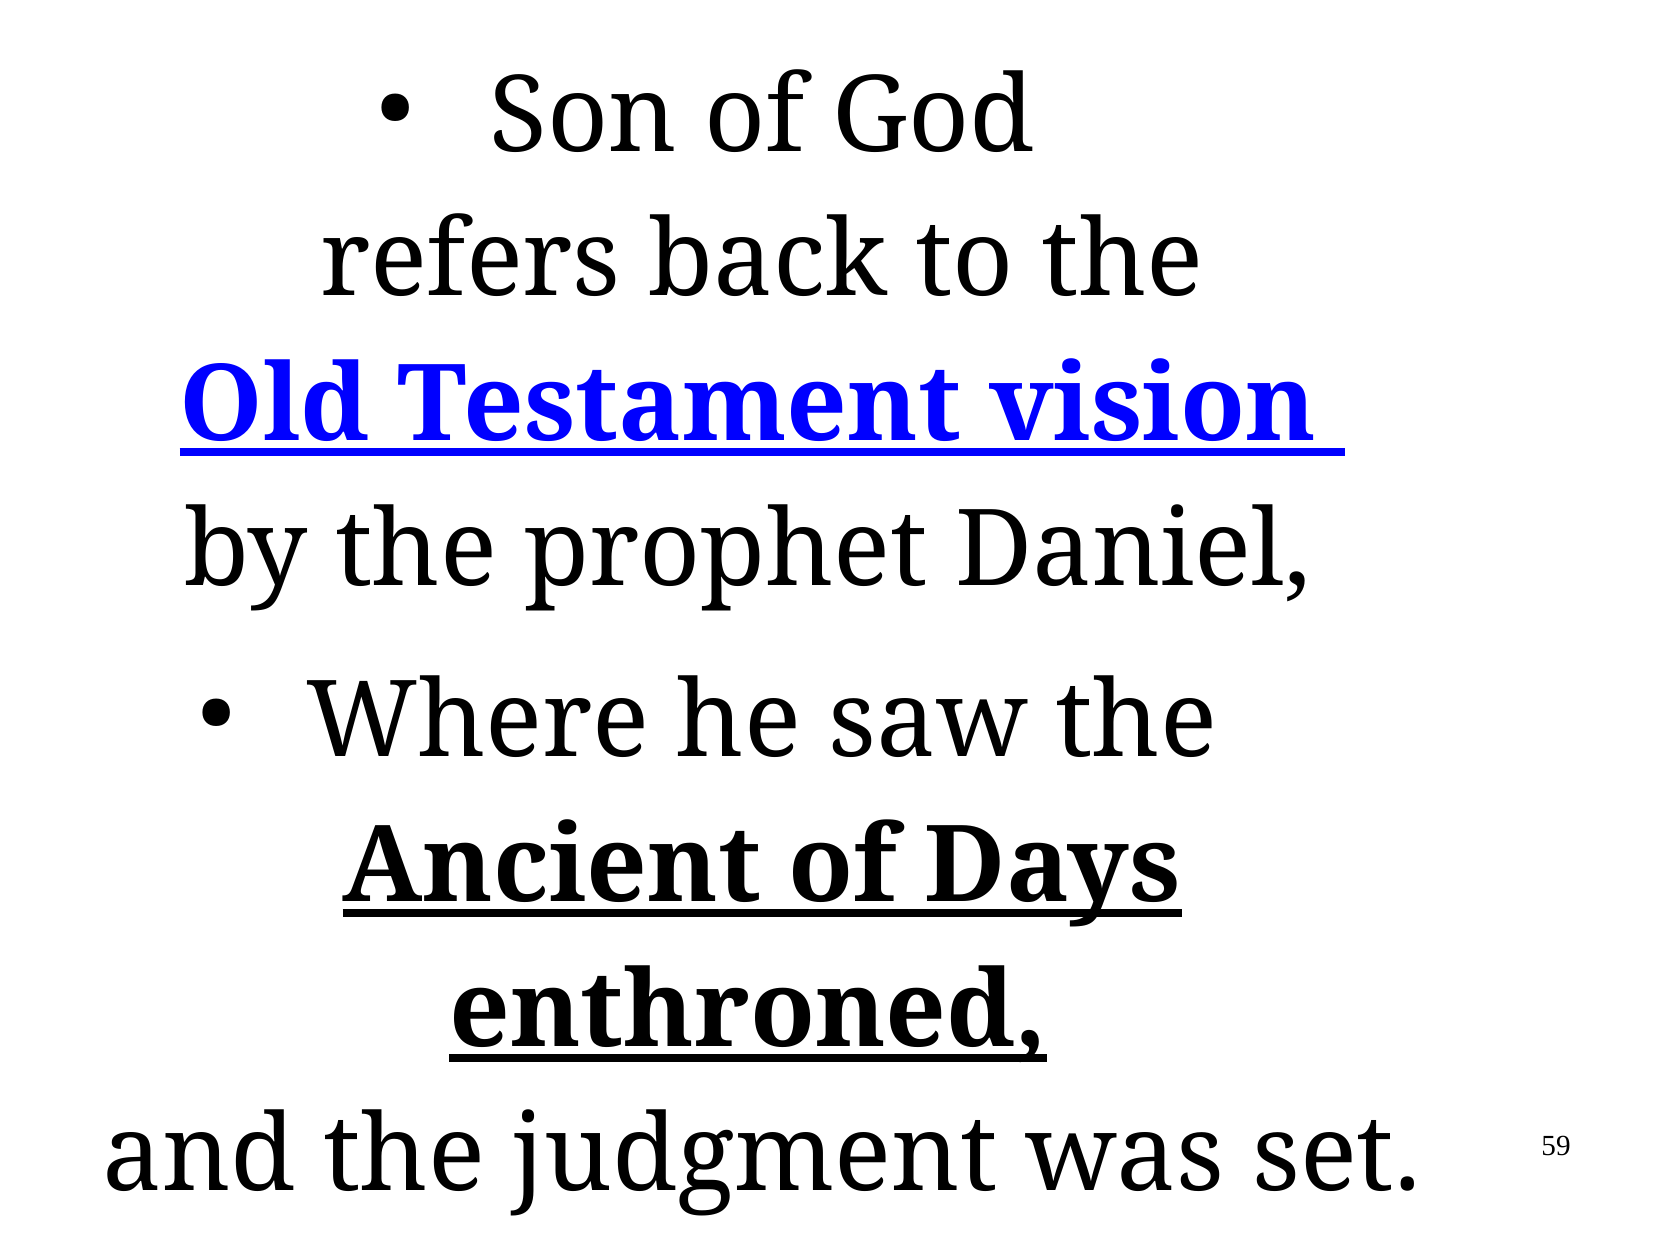

# Son of God refers back to the Old Testament vision by the prophet Daniel,
 Where he saw the
Ancient of Days enthroned,
and the judgment was set.
59